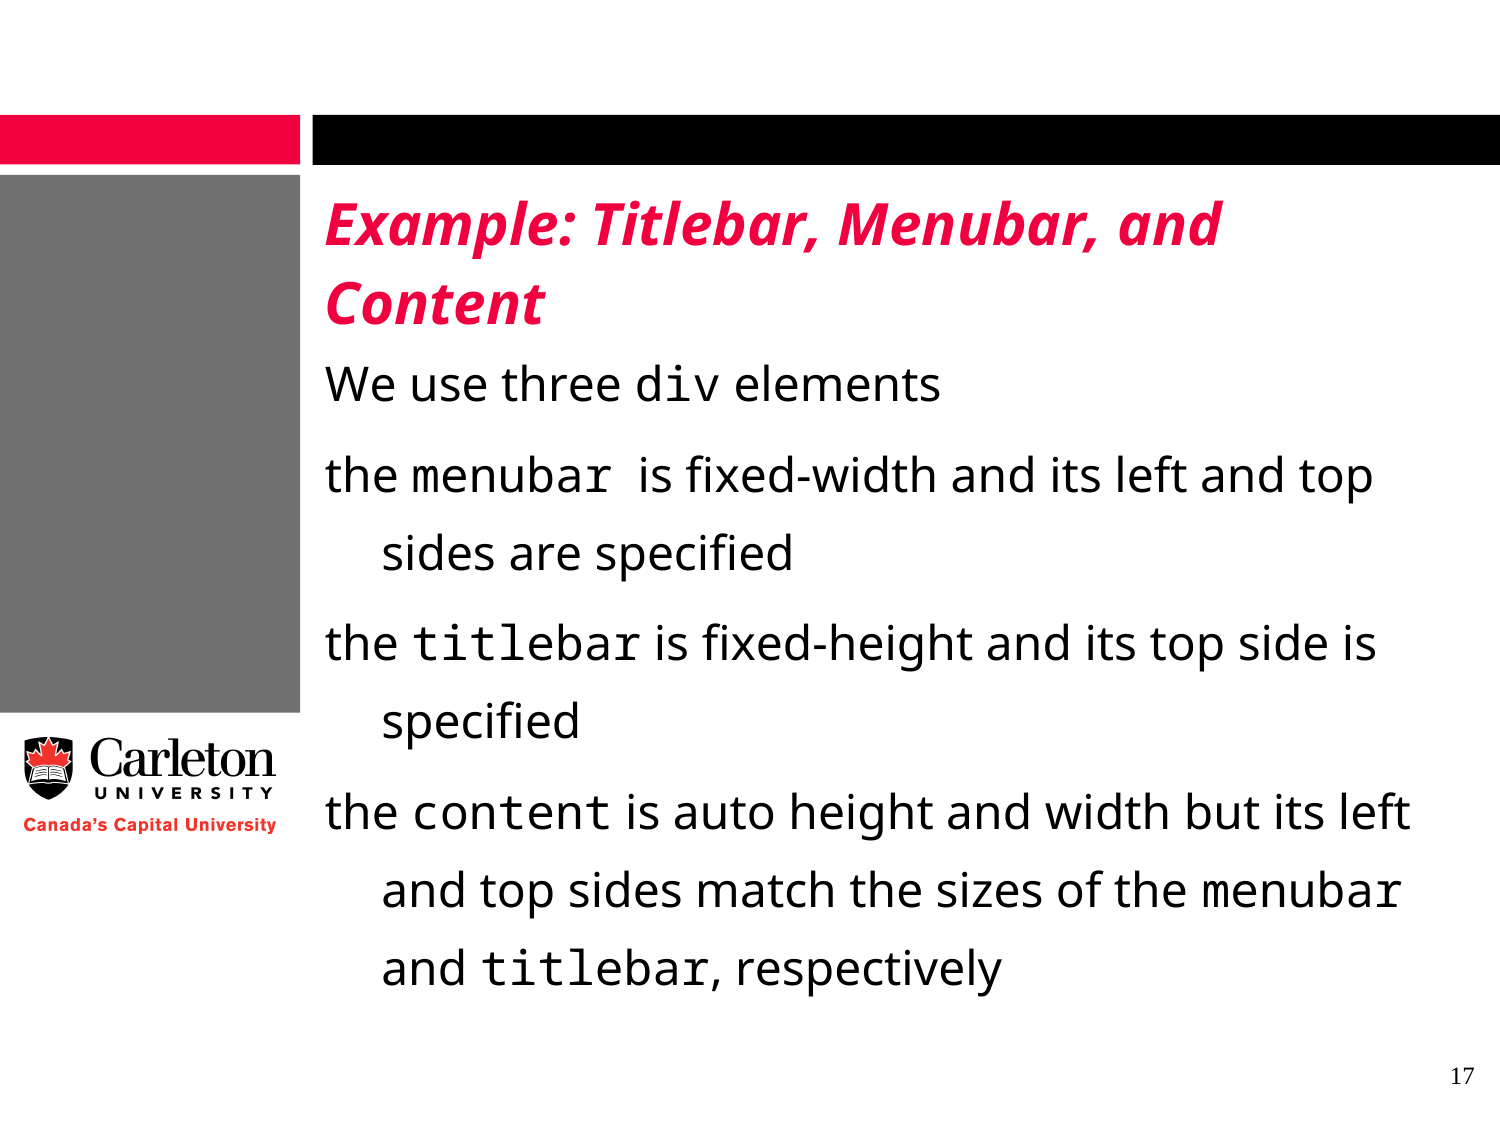

# Example: Titlebar, Menubar, and Content
We use three div elements
the menubar is fixed-width and its left and top sides are specified
the titlebar is fixed-height and its top side is specified
the content is auto height and width but its left and top sides match the sizes of the menubar and titlebar, respectively
17